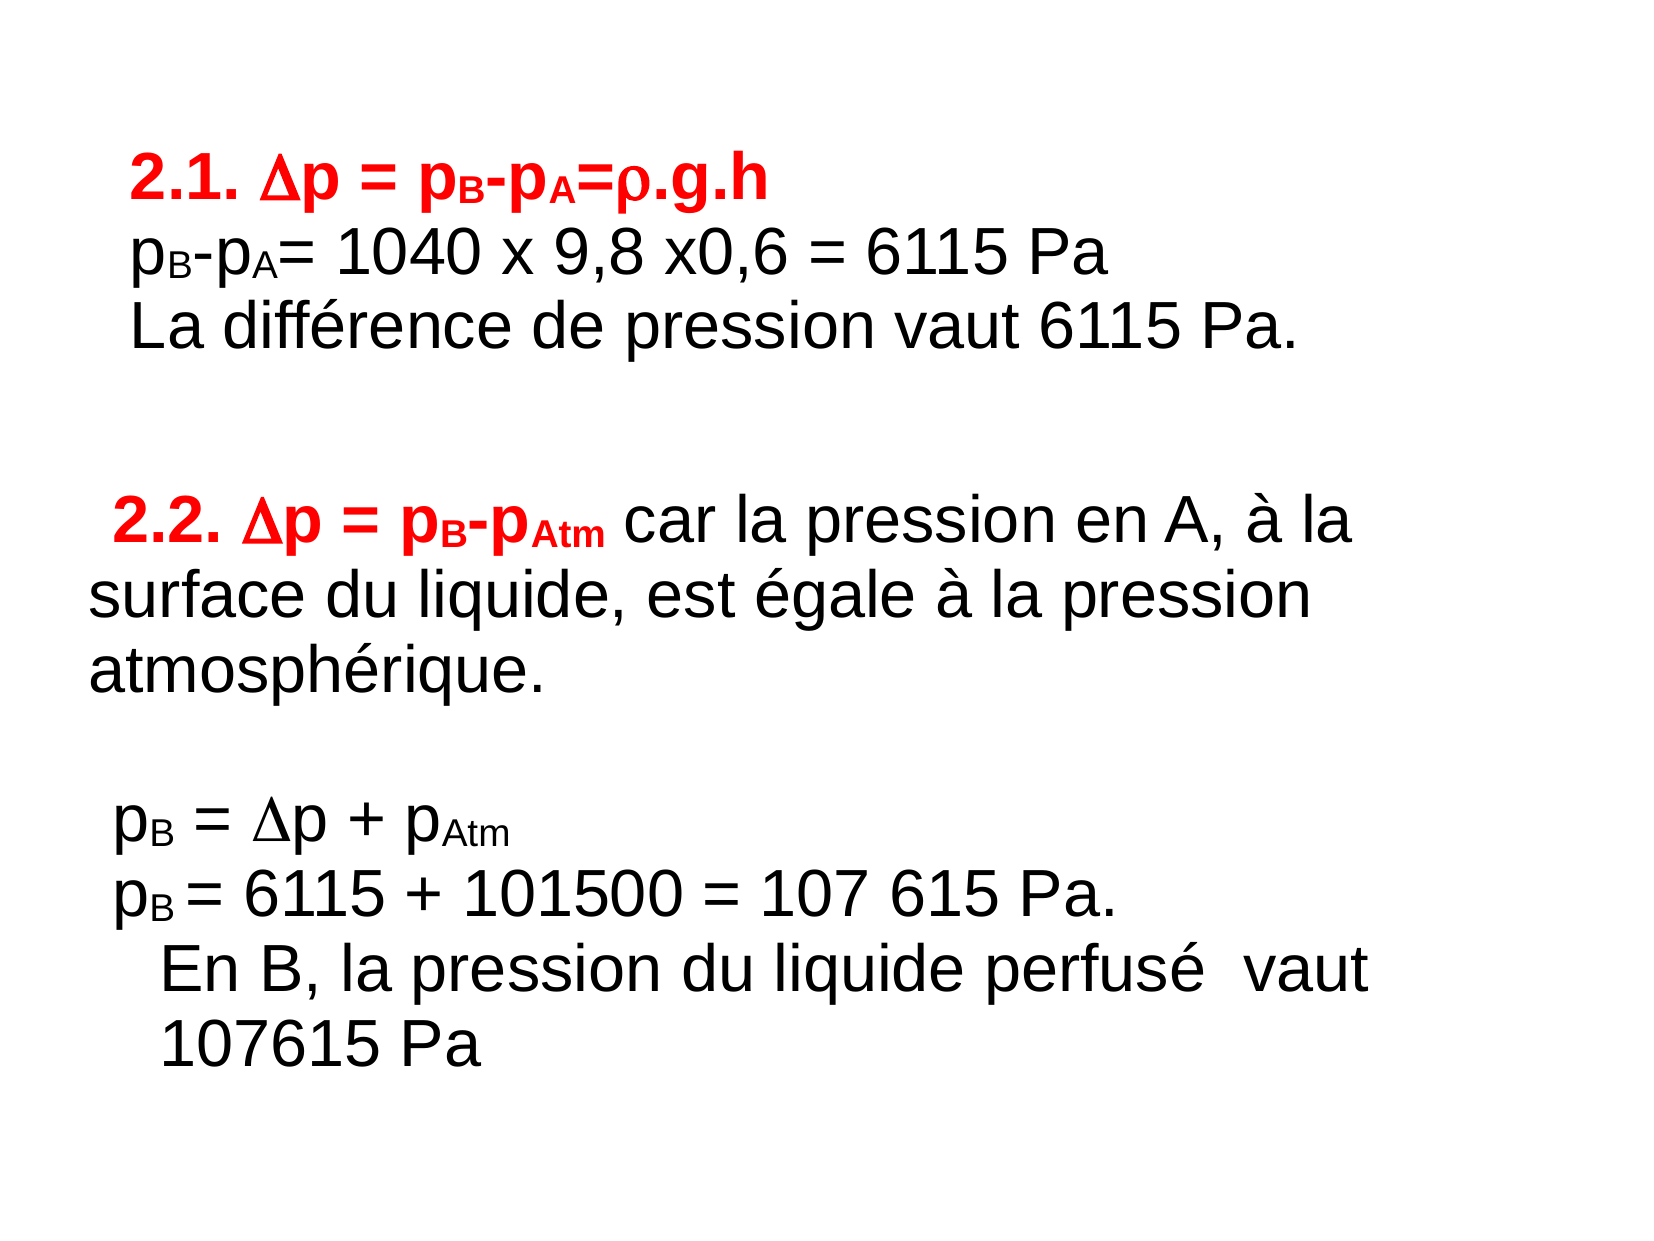

2.1. p = pB-pA=.g.h
pB-pA= 1040 x 9,8 x0,6 = 6115 Pa
La différence de pression vaut 6115 Pa.
2.2. p = pB-pAtm car la pression en A, à la surface du liquide, est égale à la pression atmosphérique.
pB = p + pAtm
pB = 6115 + 101500 = 107 615 Pa.
En B, la pression du liquide perfusé vaut 107615 Pa